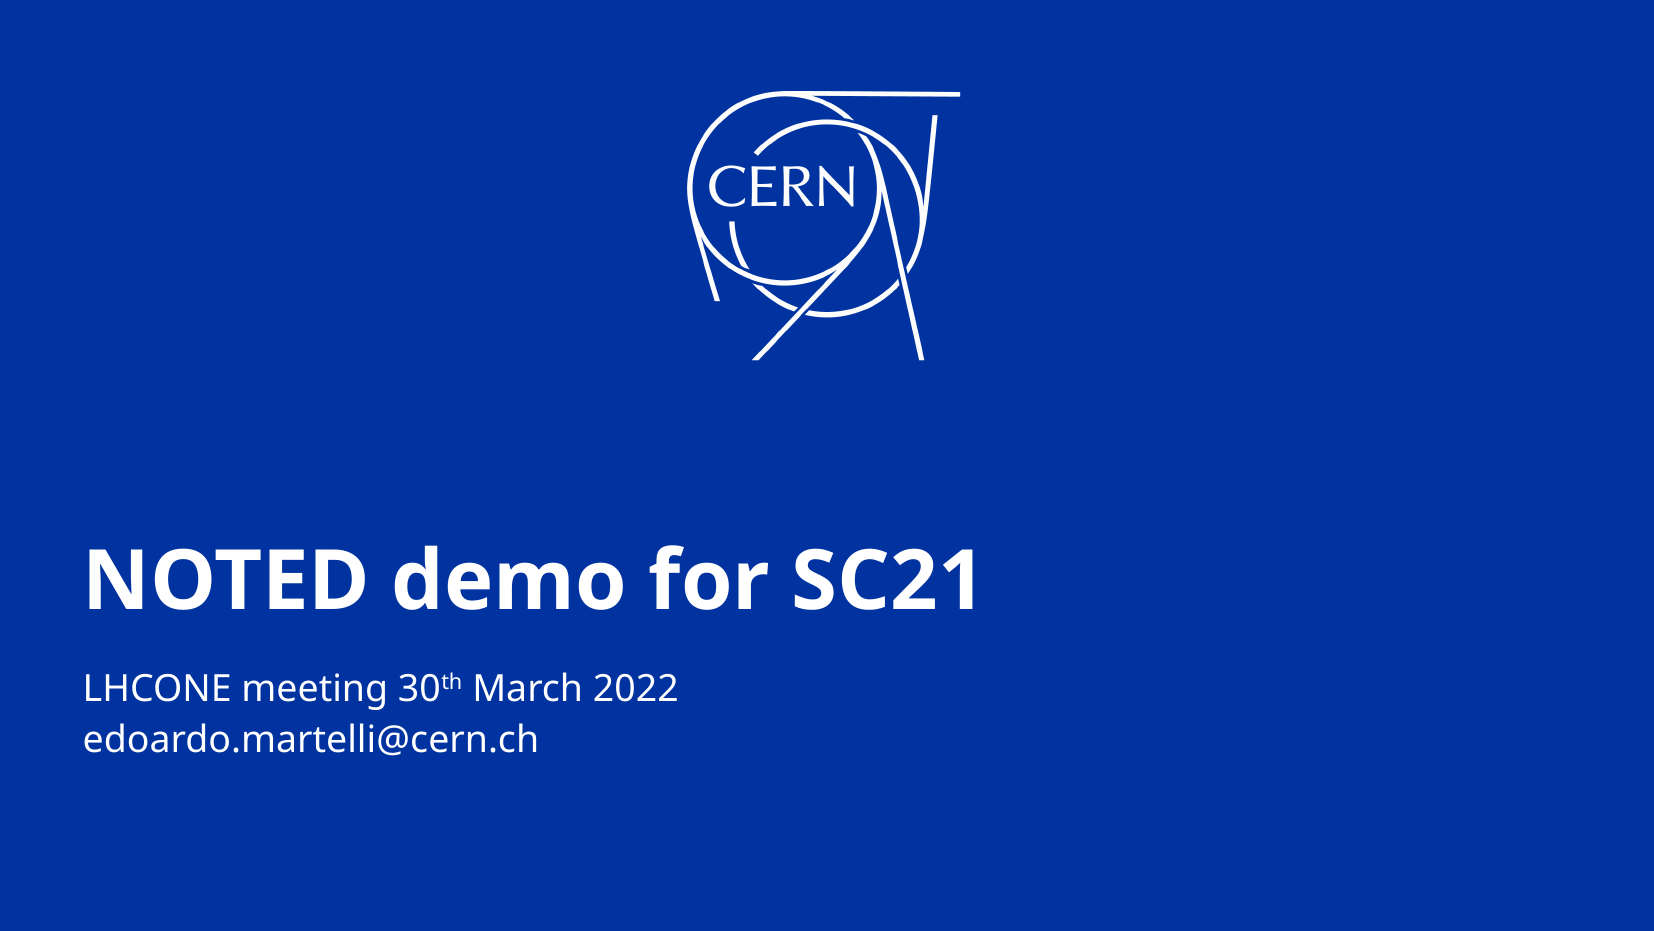

# NOTED demo for SC21
LHCONE meeting 30th March 2022
edoardo.martelli@cern.ch